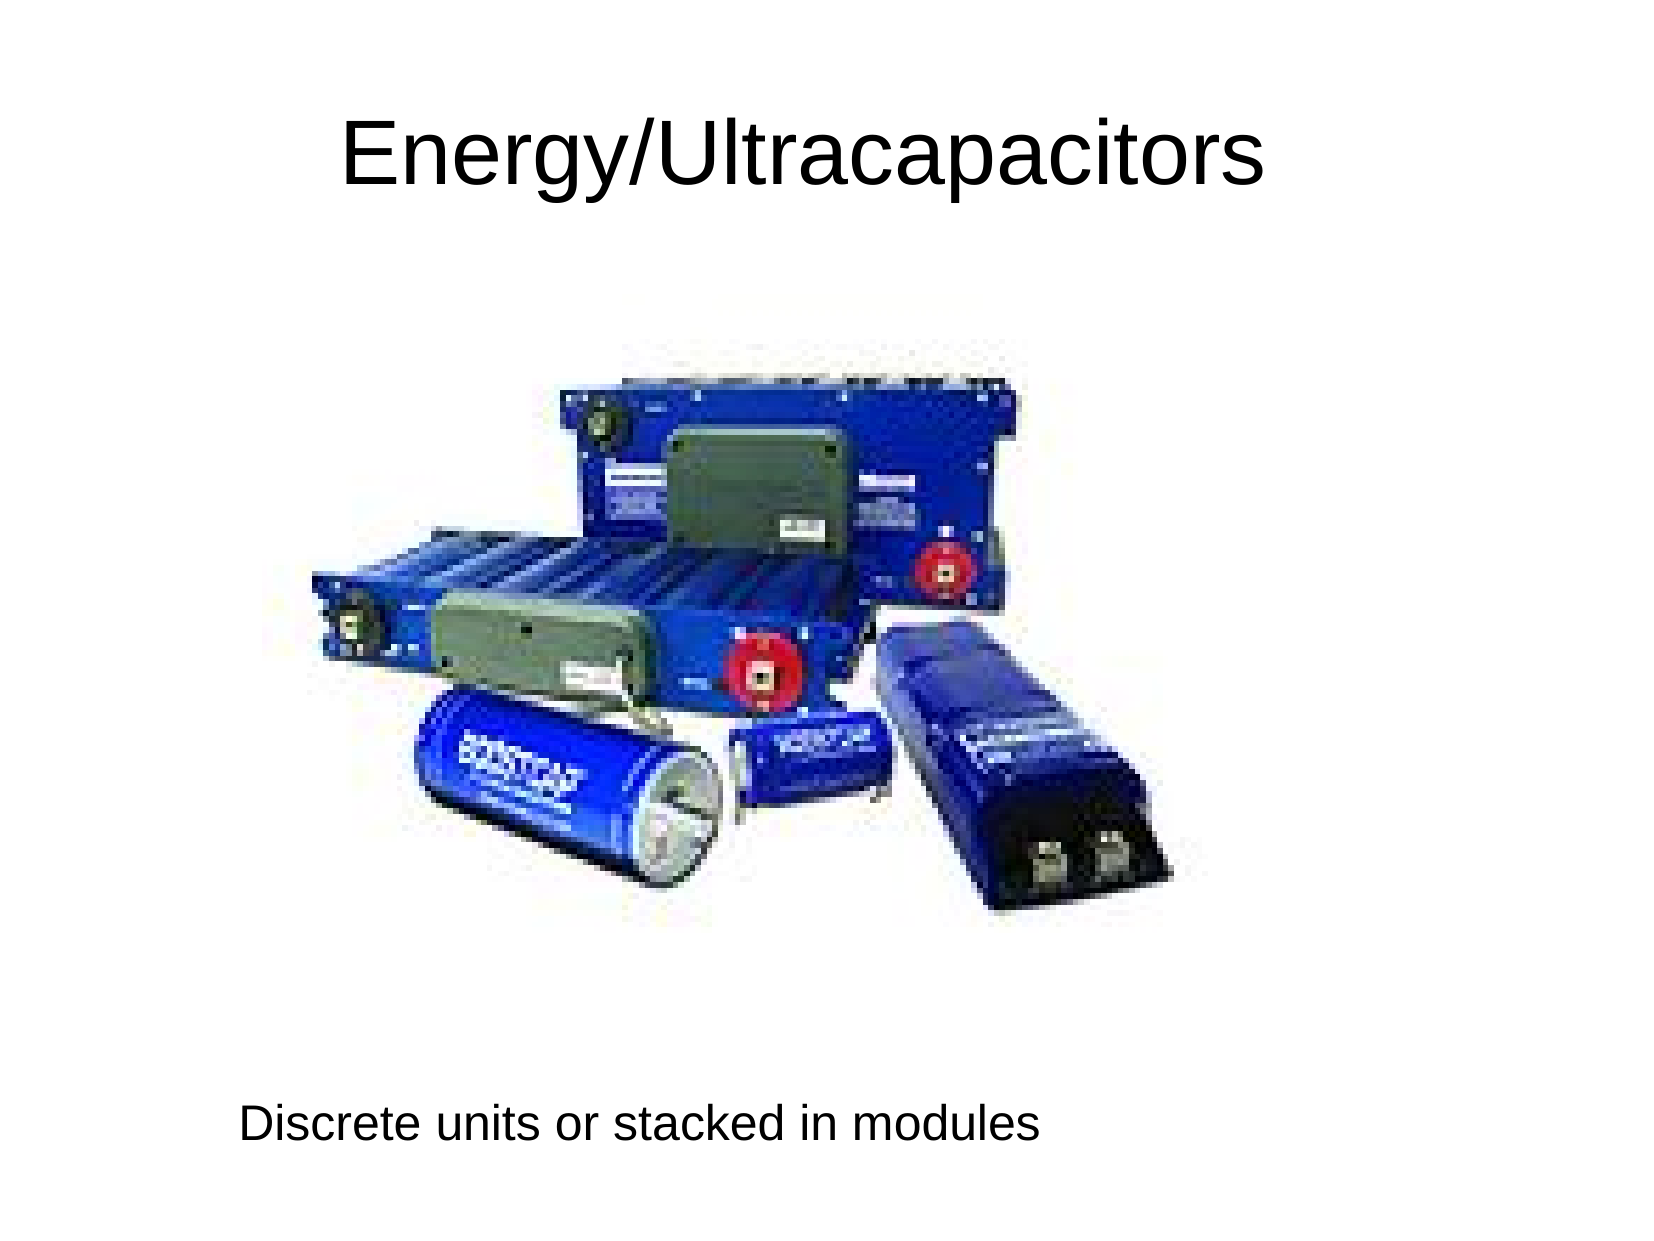

# Energy/Ultracapacitors
Discrete units or stacked in modules